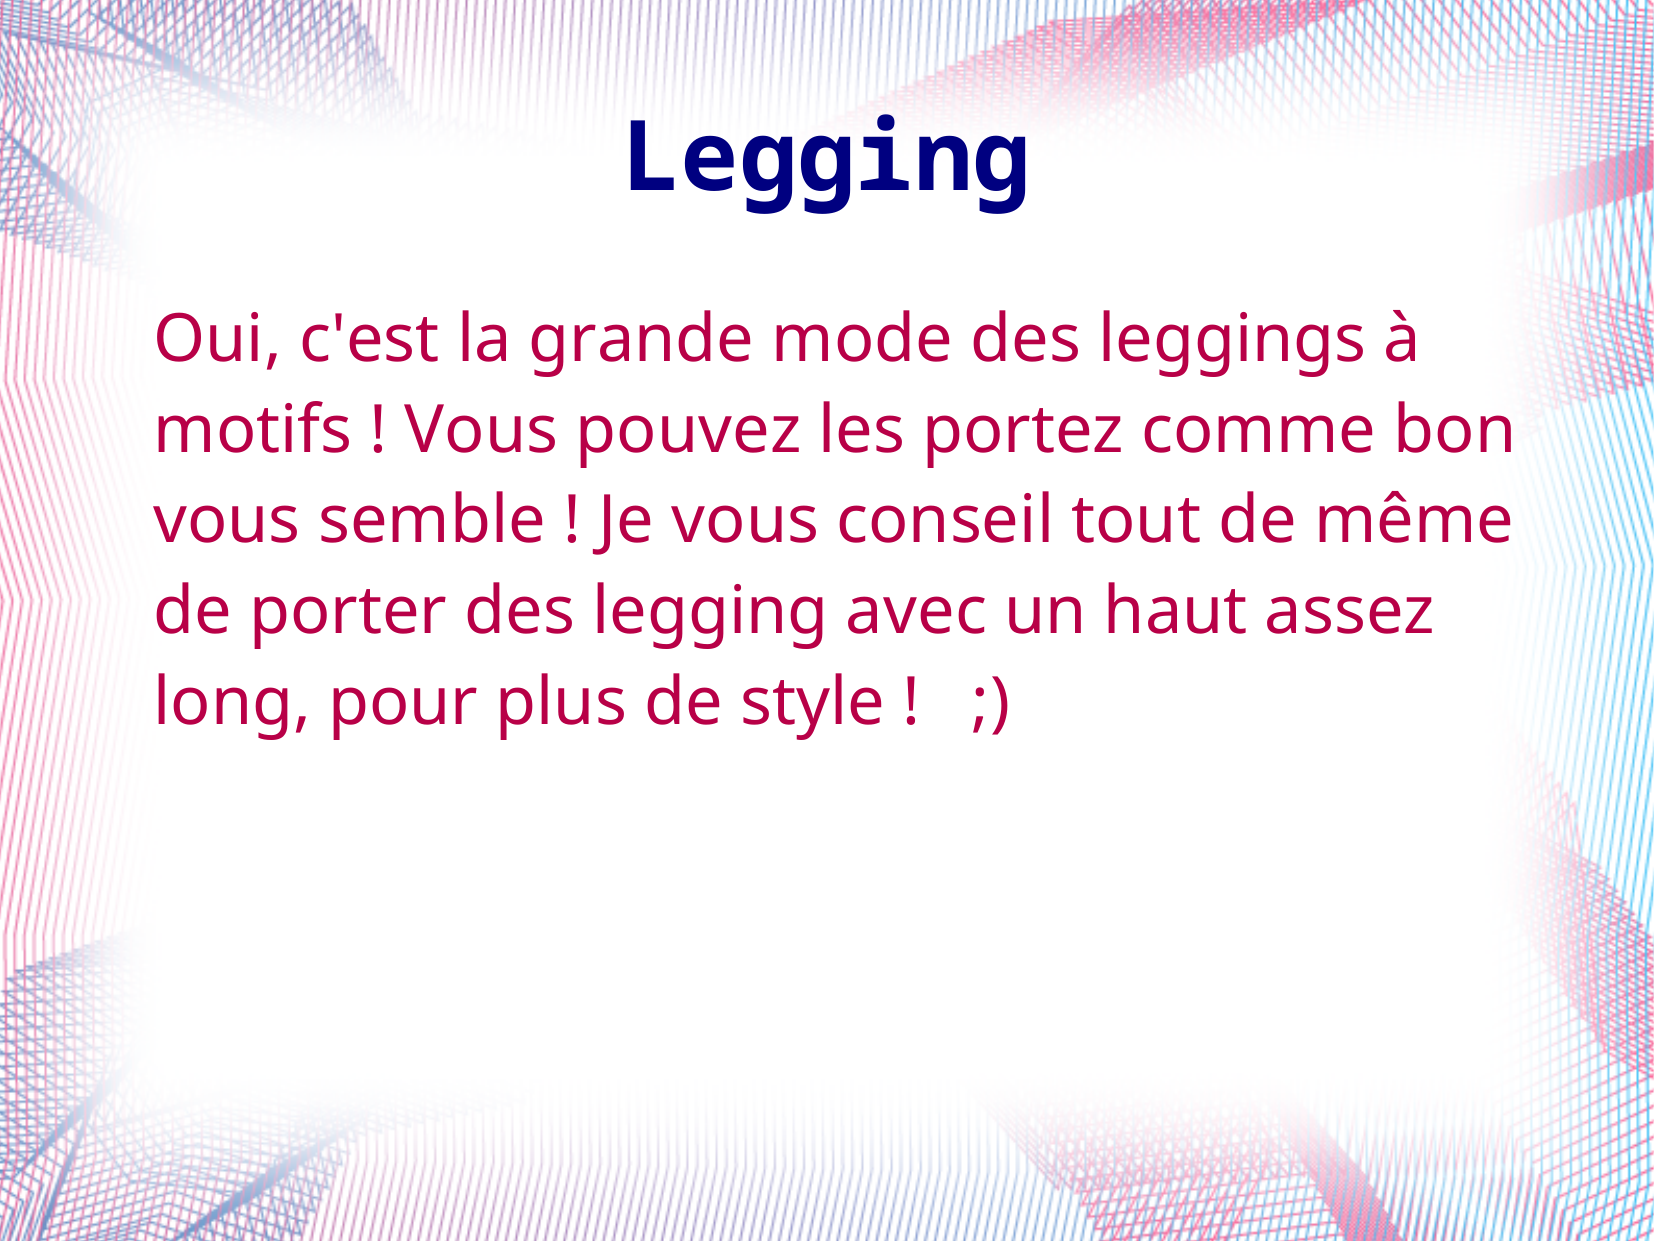

# Legging
Oui, c'est la grande mode des leggings à motifs ! Vous pouvez les portez comme bon vous semble ! Je vous conseil tout de même de porter des legging avec un haut assez long, pour plus de style ! ;)